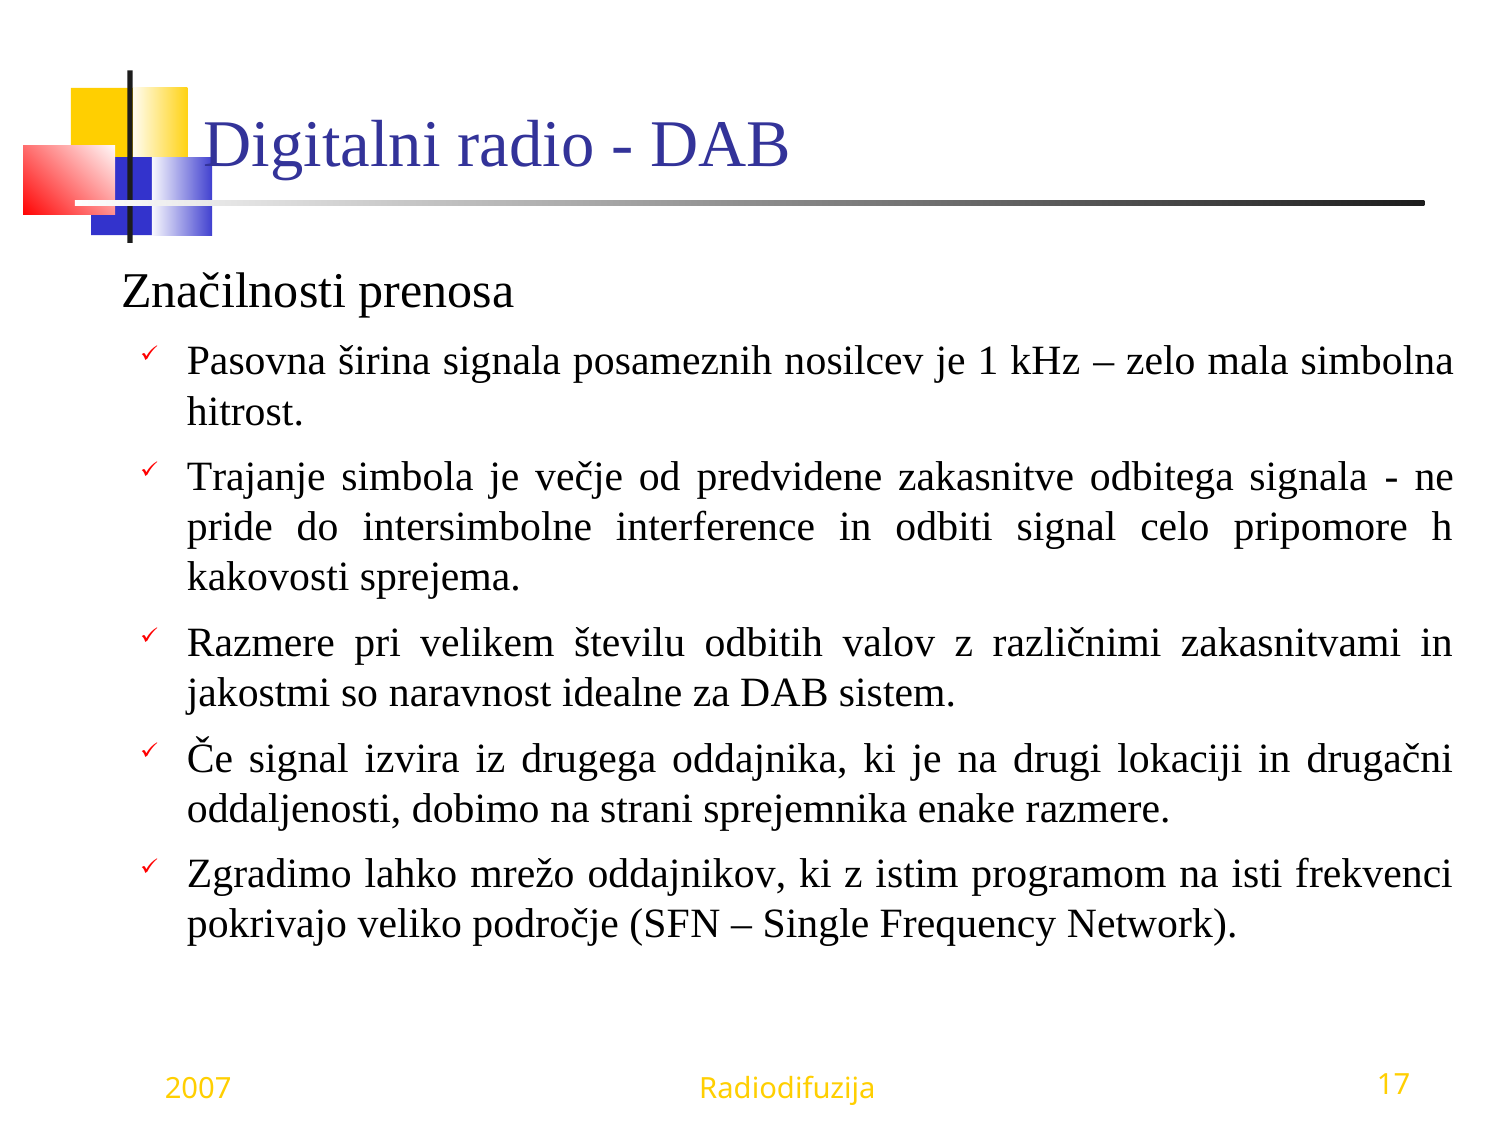

# Digitalni radio - DAB
	Značilnosti prenosa
Pasovna širina signala posameznih nosilcev je 1 kHz – zelo mala simbolna hitrost.
Trajanje simbola je večje od predvidene zakasnitve odbitega signala - ne pride do intersimbolne interference in odbiti signal celo pripomore h kakovosti sprejema.
Razmere pri velikem številu odbitih valov z različnimi zakasnitvami in jakostmi so naravnost idealne za DAB sistem.
Če signal izvira iz drugega oddajnika, ki je na drugi lokaciji in drugačni oddaljenosti, dobimo na strani sprejemnika enake razmere.
Zgradimo lahko mrežo oddajnikov, ki z istim programom na isti frekvenci pokrivajo veliko področje (SFN – Single Frequency Network).
2007
Radiodifuzija